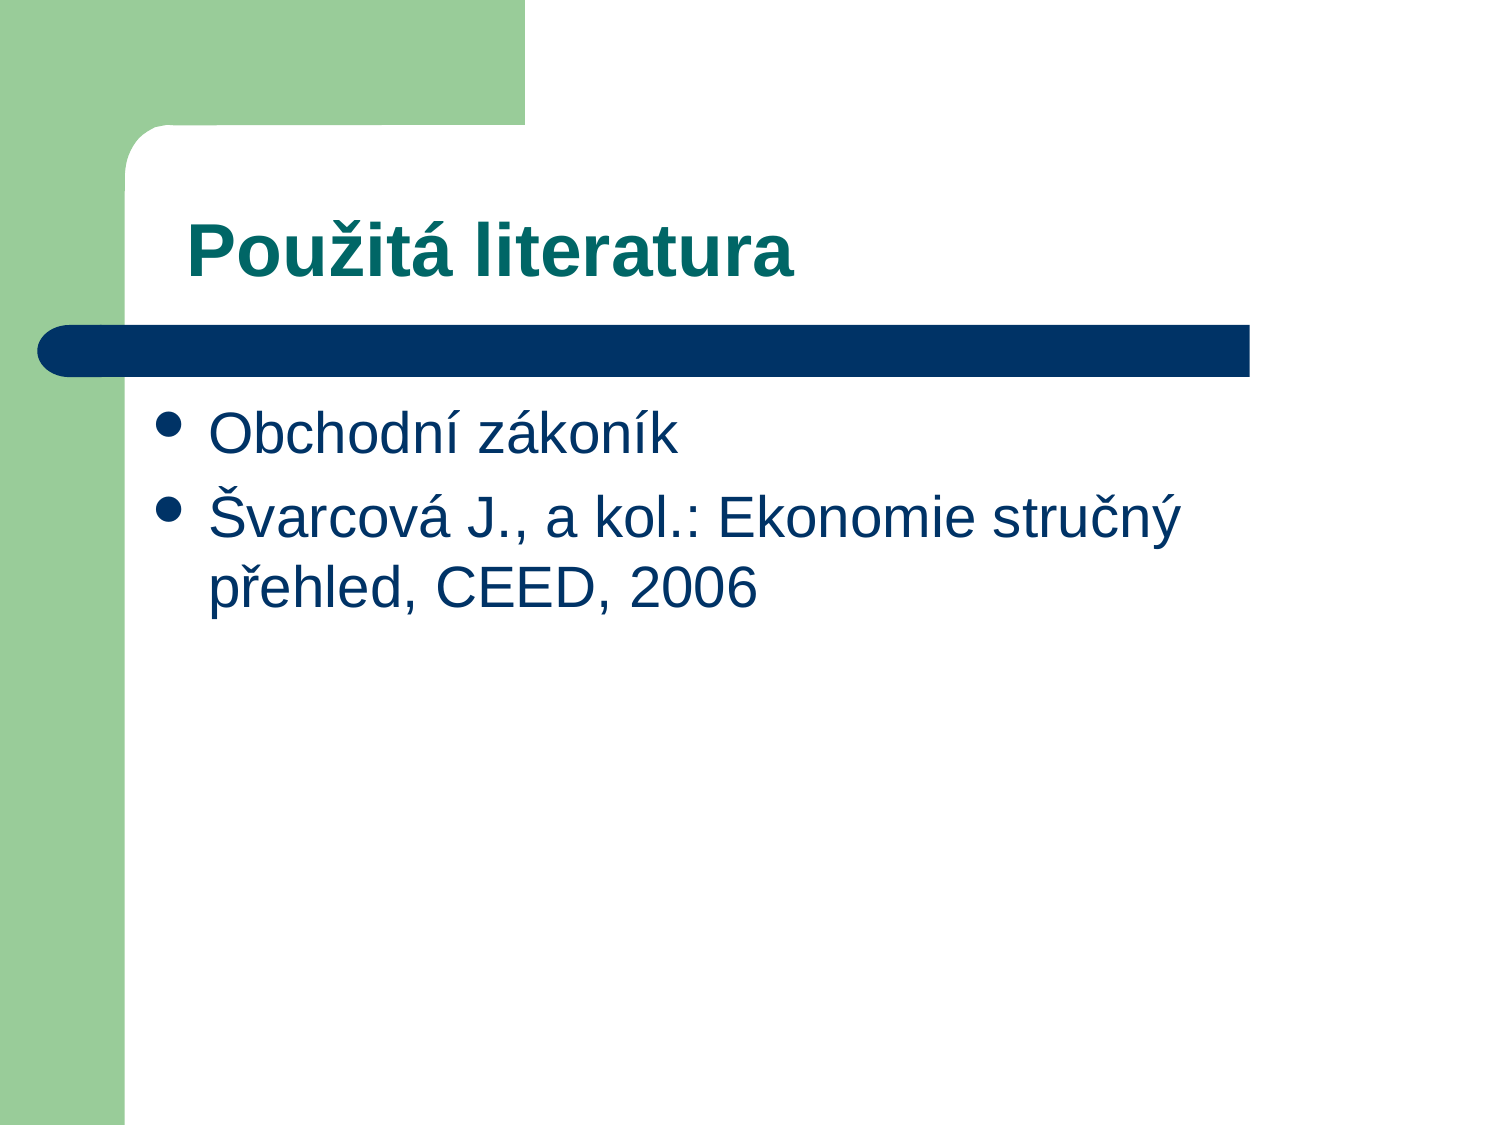

Použitá literatura
# Obchodní zákoník
Švarcová J., a kol.: Ekonomie stručný přehled, CEED, 2006